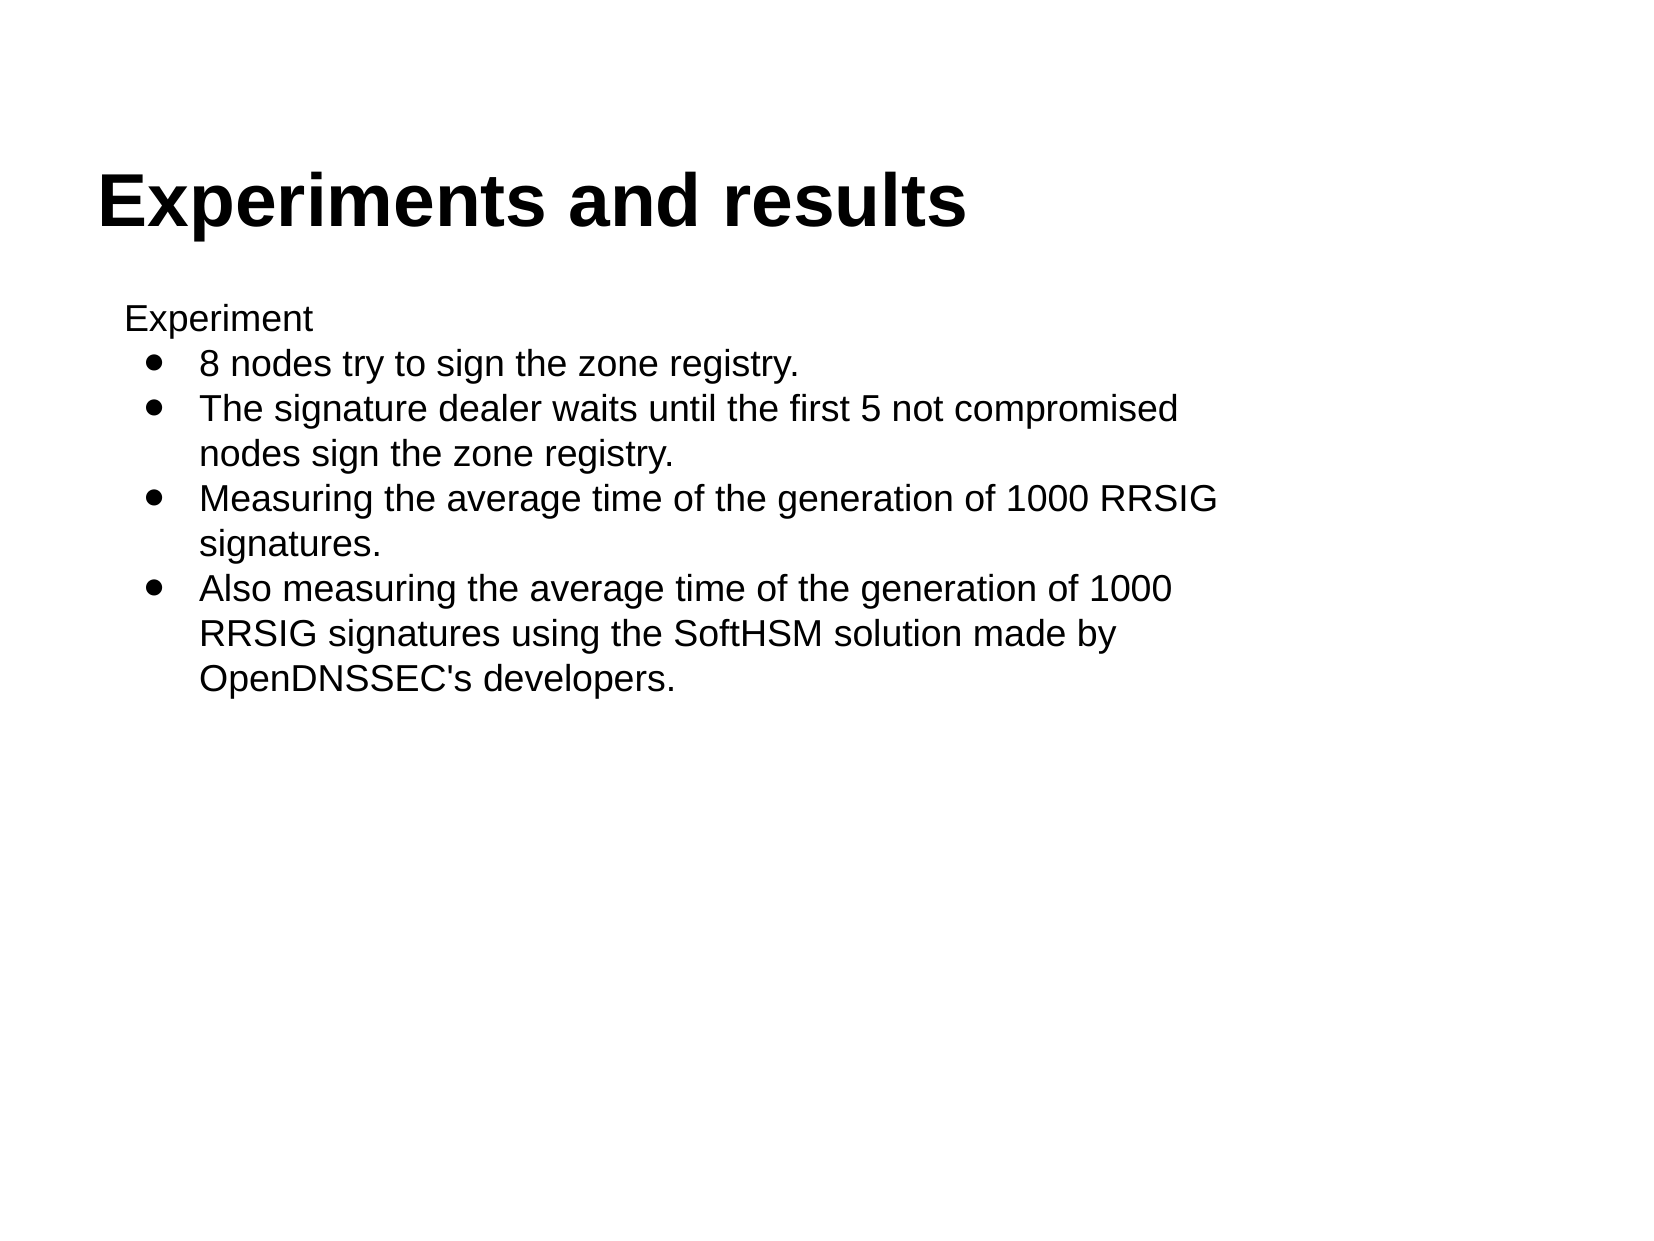

# Experiments and results
Experiment
8 nodes try to sign the zone registry.
The signature dealer waits until the first 5 not compromised nodes sign the zone registry.
Measuring the average time of the generation of 1000 RRSIG signatures.
Also measuring the average time of the generation of 1000 RRSIG signatures using the SoftHSM solution made by OpenDNSSEC's developers.